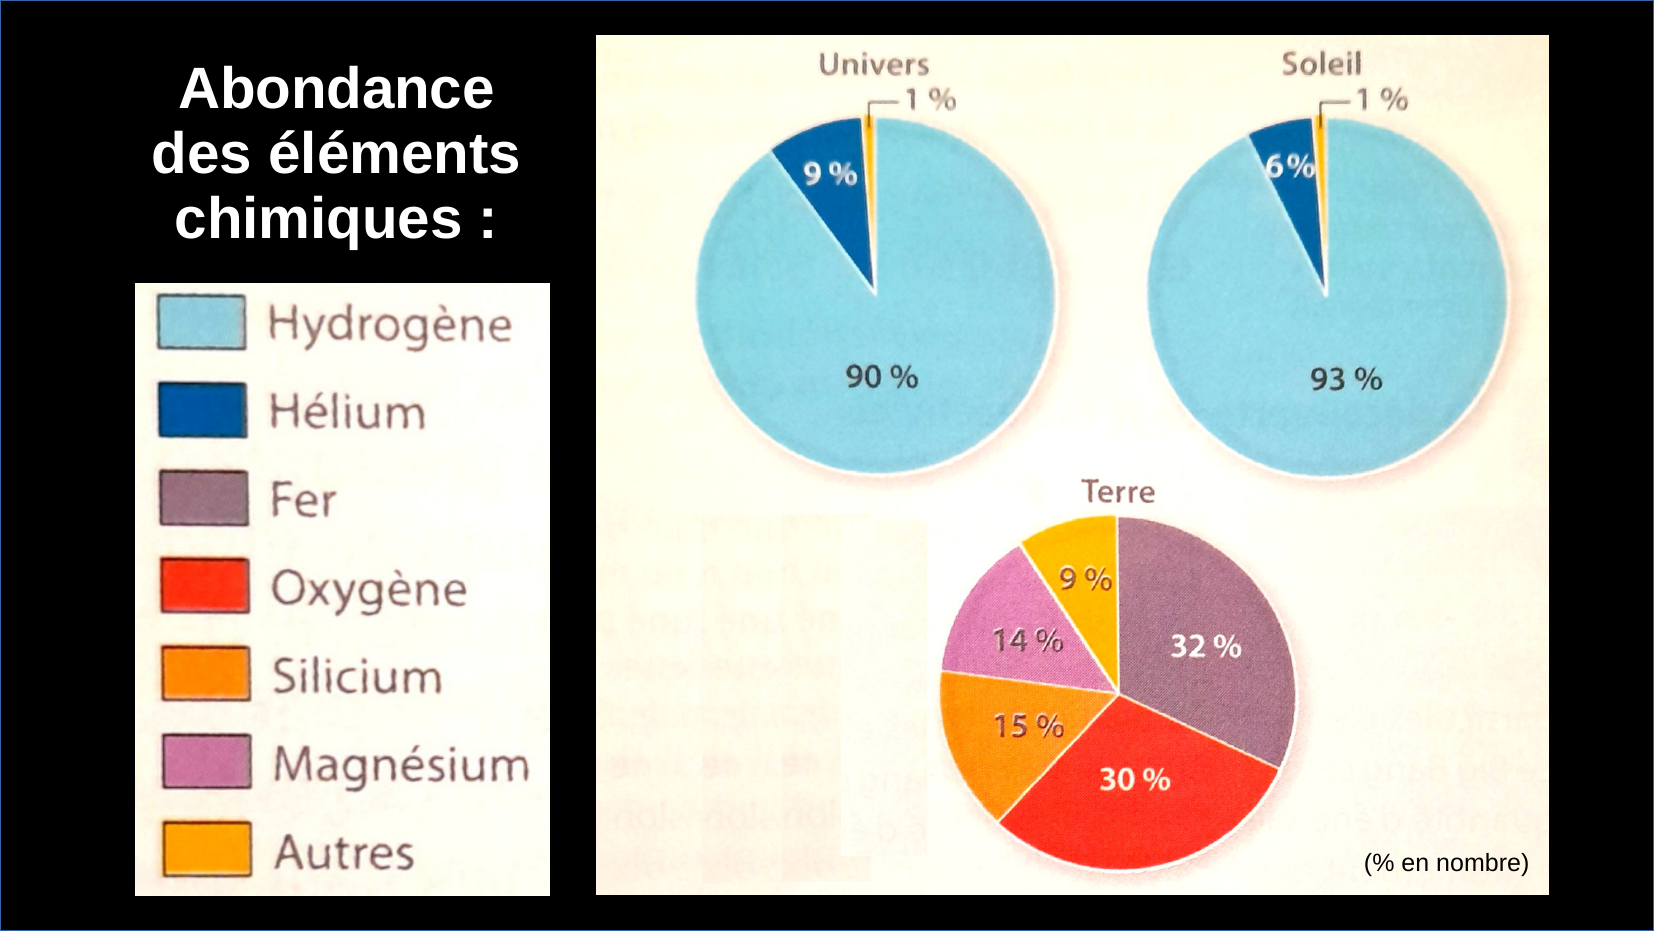

# Abondance des éléments chimiques :
(% en nombre)